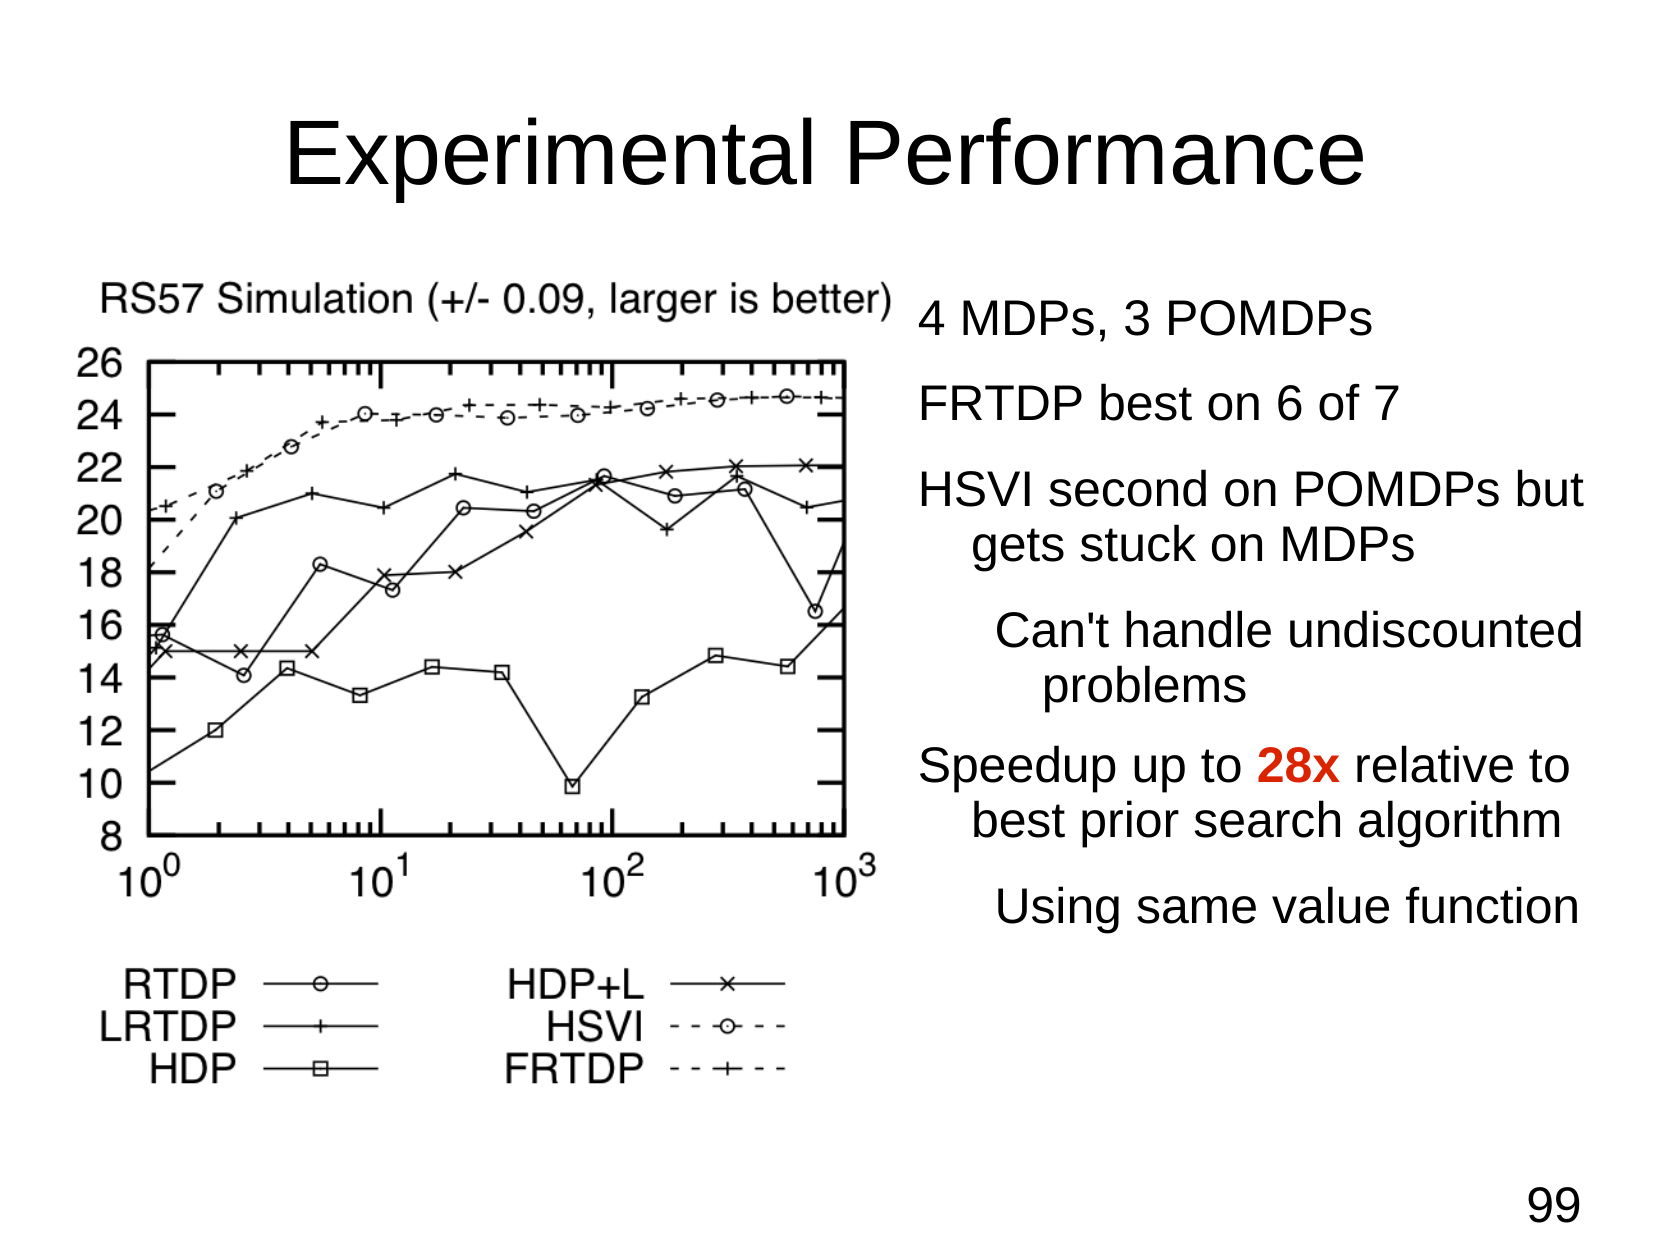

# Experimental Performance
4 MDPs, 3 POMDPs
FRTDP best on 6 of 7
HSVI second on POMDPs but gets stuck on MDPs
Can't handle undiscounted problems
Speedup up to 28x relative to best prior search algorithm
Using same value function